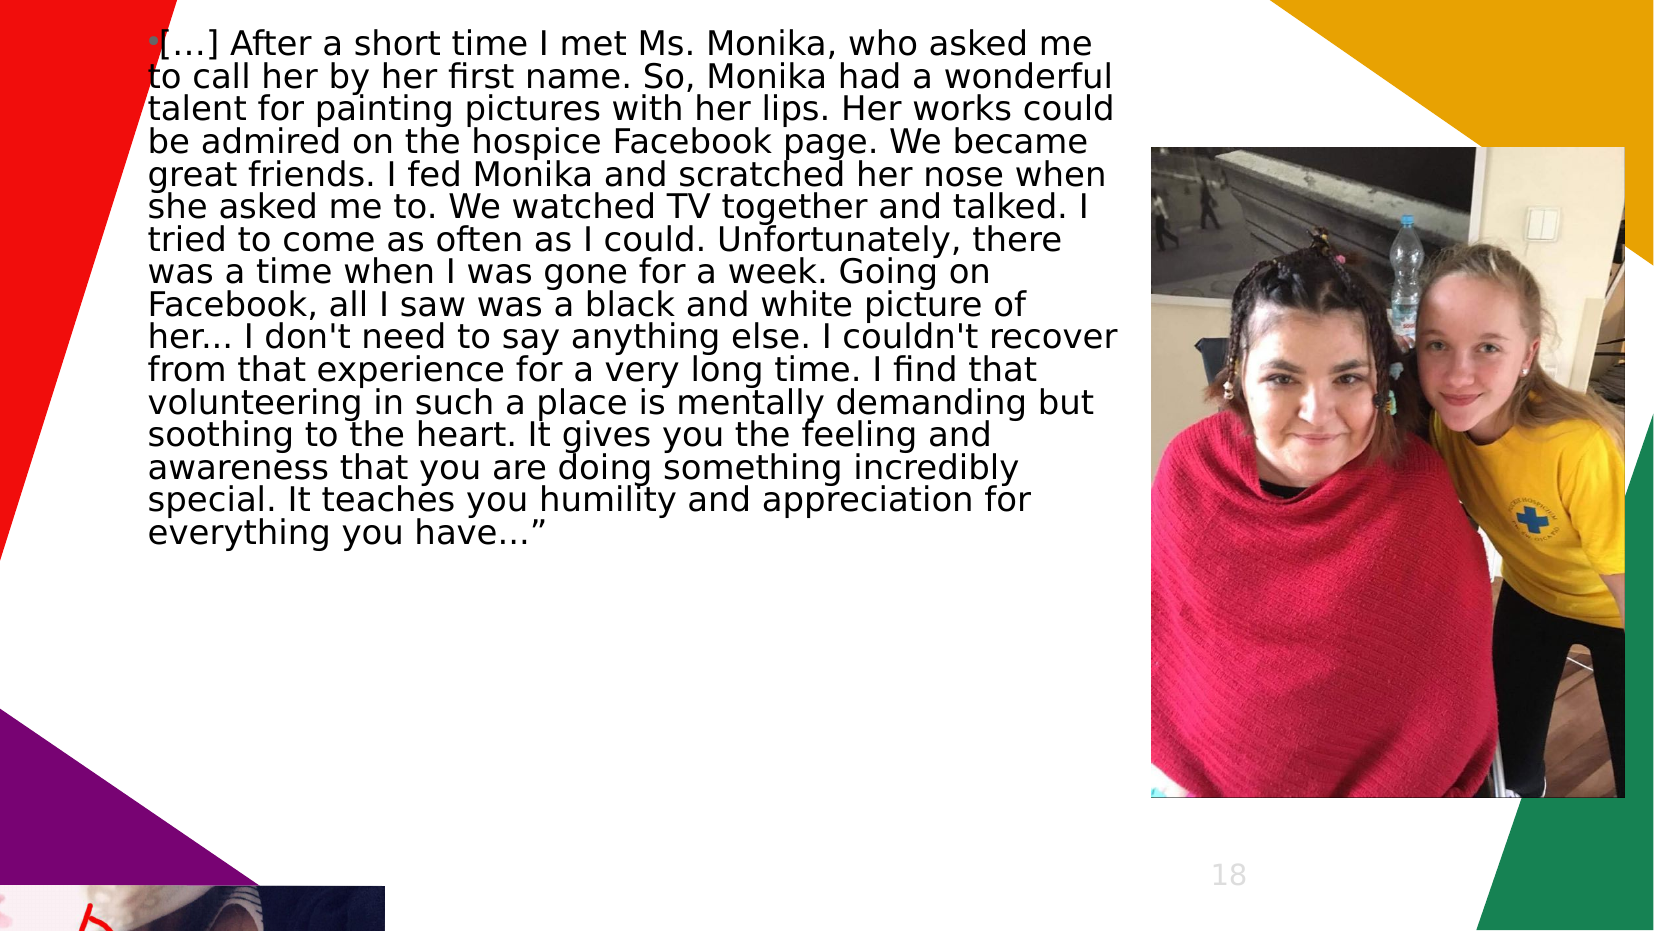

# […] After a short time I met Ms. Monika, who asked me to call her by her first name. So, Monika had a wonderful talent for painting pictures with her lips. Her works could be admired on the hospice Facebook page. We became great friends. I fed Monika and scratched her nose when she asked me to. We watched TV together and talked. I tried to come as often as I could. Unfortunately, there was a time when I was gone for a week. Going on Facebook, all I saw was a black and white picture of her... I don't need to say anything else. I couldn't recover from that experience for a very long time. I find that volunteering in such a place is mentally demanding but soothing to the heart. It gives you the feeling and awareness that you are doing something incredibly special. It teaches you humility and appreciation for everything you have...”